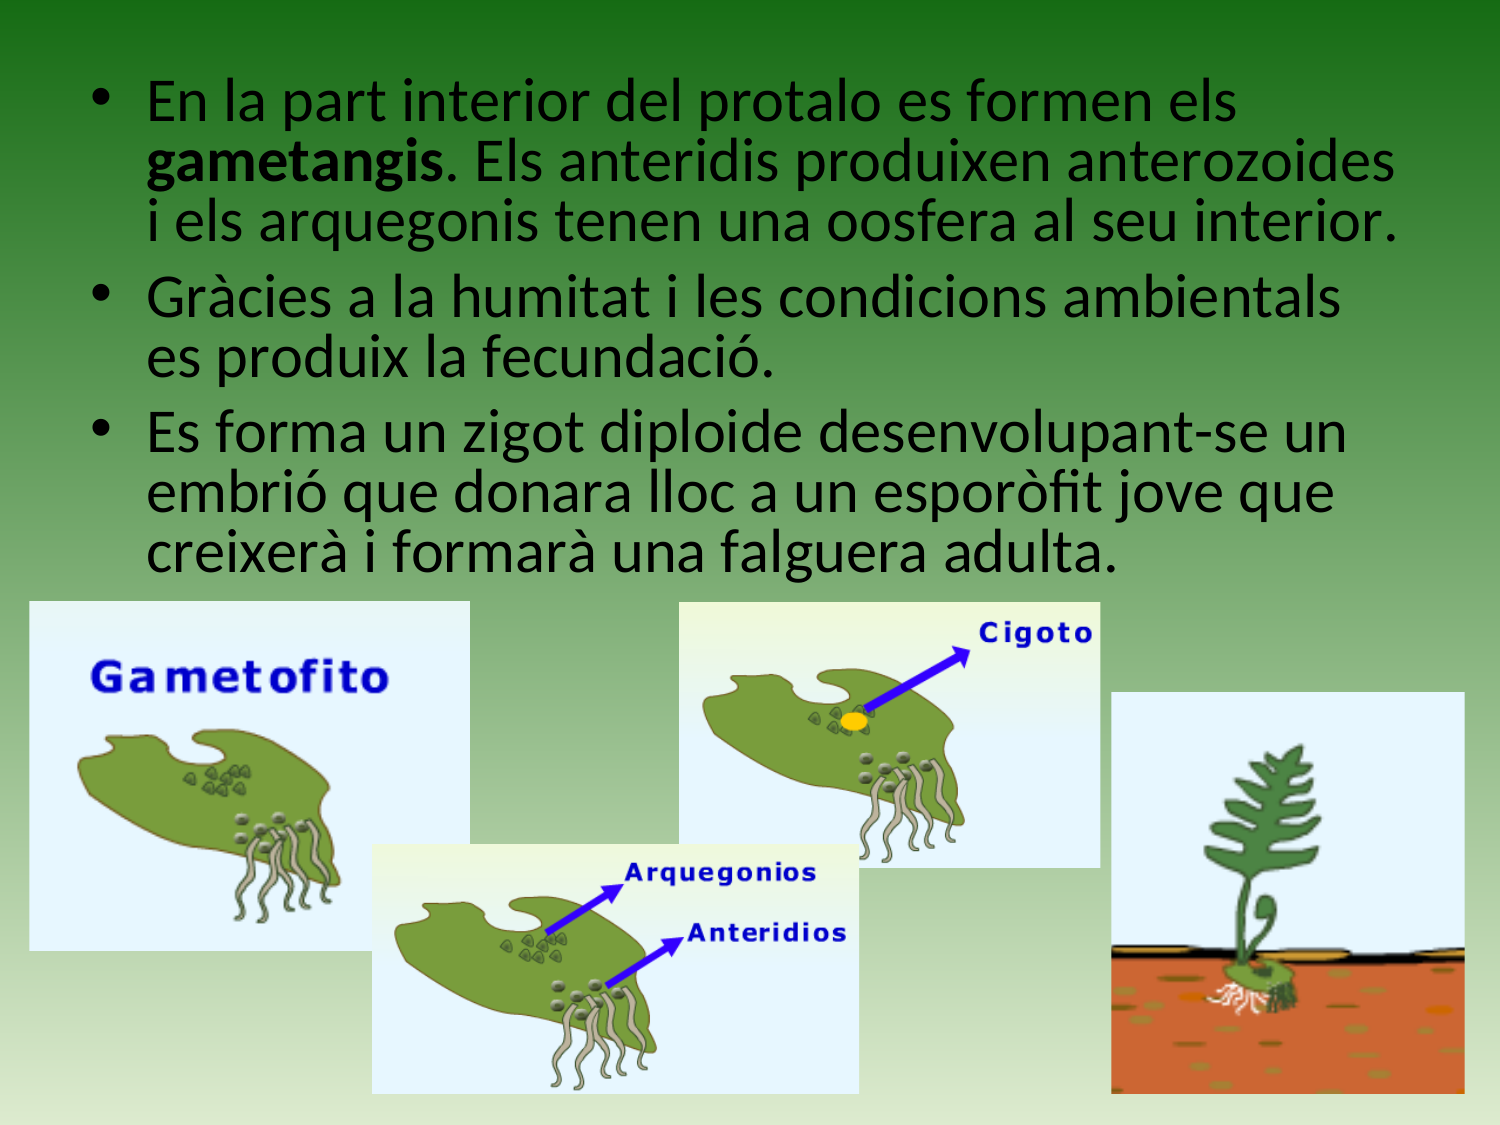

# En la part interior del protalo es formen els gametangis. Els anteridis produixen anterozoides i els arquegonis tenen una oosfera al seu interior.
Gràcies a la humitat i les condicions ambientals es produix la fecundació.
Es forma un zigot diploide desenvolupant-se un embrió que donara lloc a un esporòfit jove que creixerà i formarà una falguera adulta.